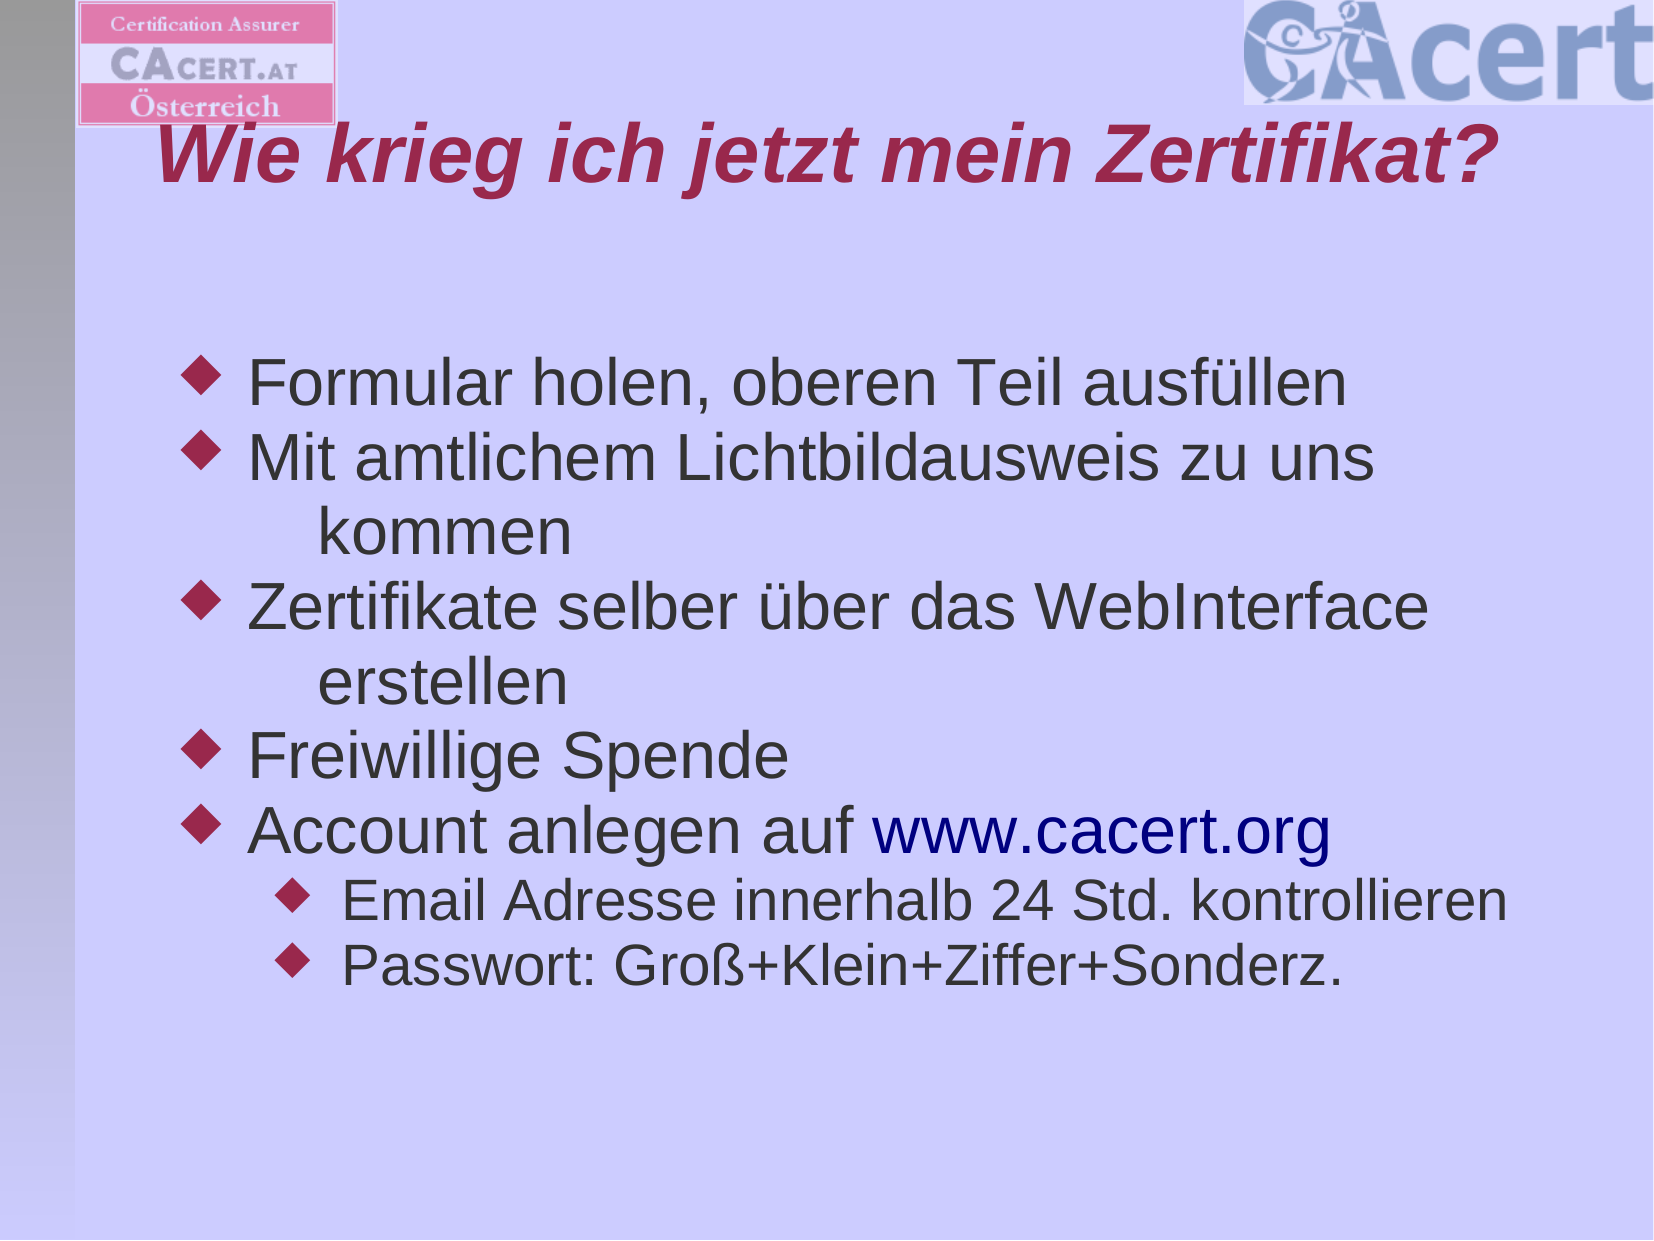

# Wie krieg ich jetzt mein Zertifikat?
Formular holen, oberen Teil ausfüllen
Mit amtlichem Lichtbildausweis zu uns kommen
Zertifikate selber über das WebInterface erstellen
Freiwillige Spende
Account anlegen auf www.cacert.org
Email Adresse innerhalb 24 Std. kontrollieren
Passwort: Groß+Klein+Ziffer+Sonderz.